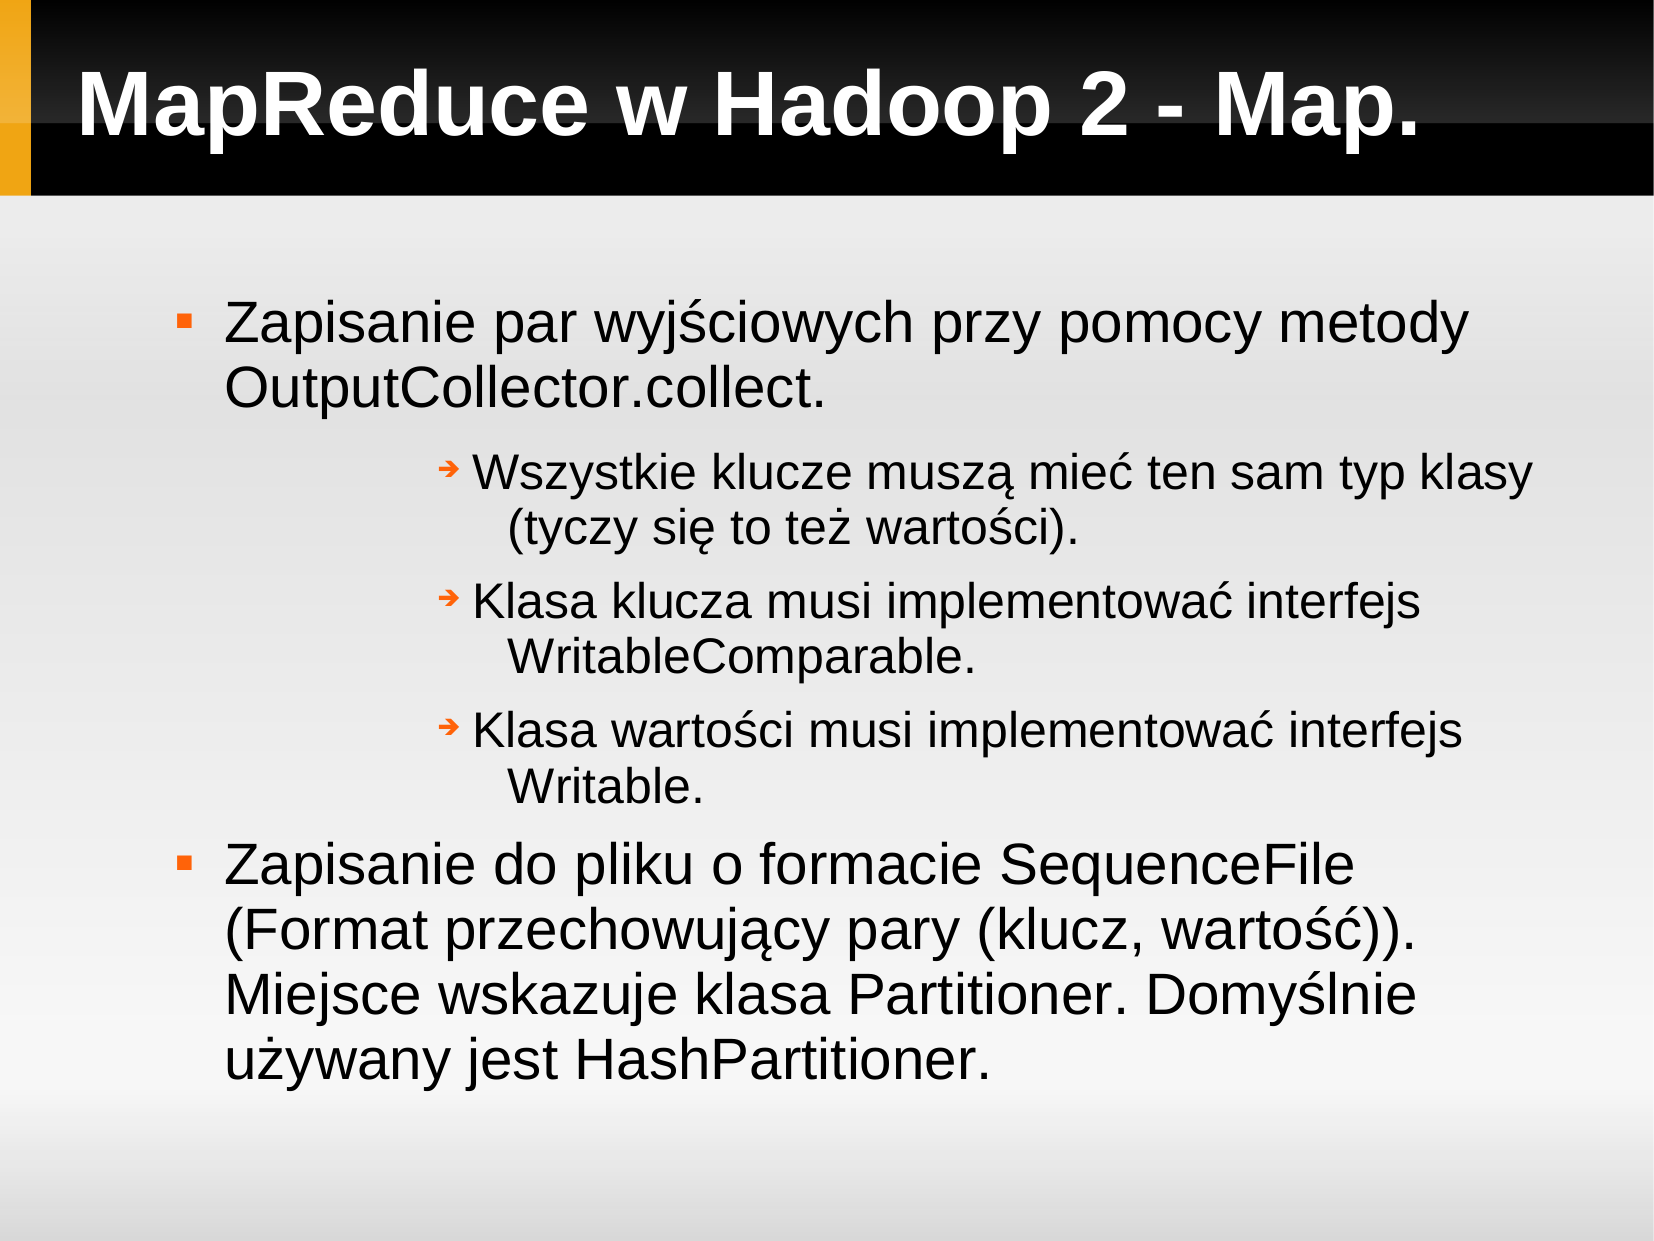

# MapReduce w Hadoop 2 - Map.
Zapisanie par wyjściowych przy pomocy metody OutputCollector.collect.
Wszystkie klucze muszą mieć ten sam typ klasy (tyczy się to też wartości).
Klasa klucza musi implementować interfejs WritableComparable.
Klasa wartości musi implementować interfejs Writable.
Zapisanie do pliku o formacie SequenceFile (Format przechowujący pary (klucz, wartość)). Miejsce wskazuje klasa Partitioner. Domyślnie używany jest HashPartitioner.